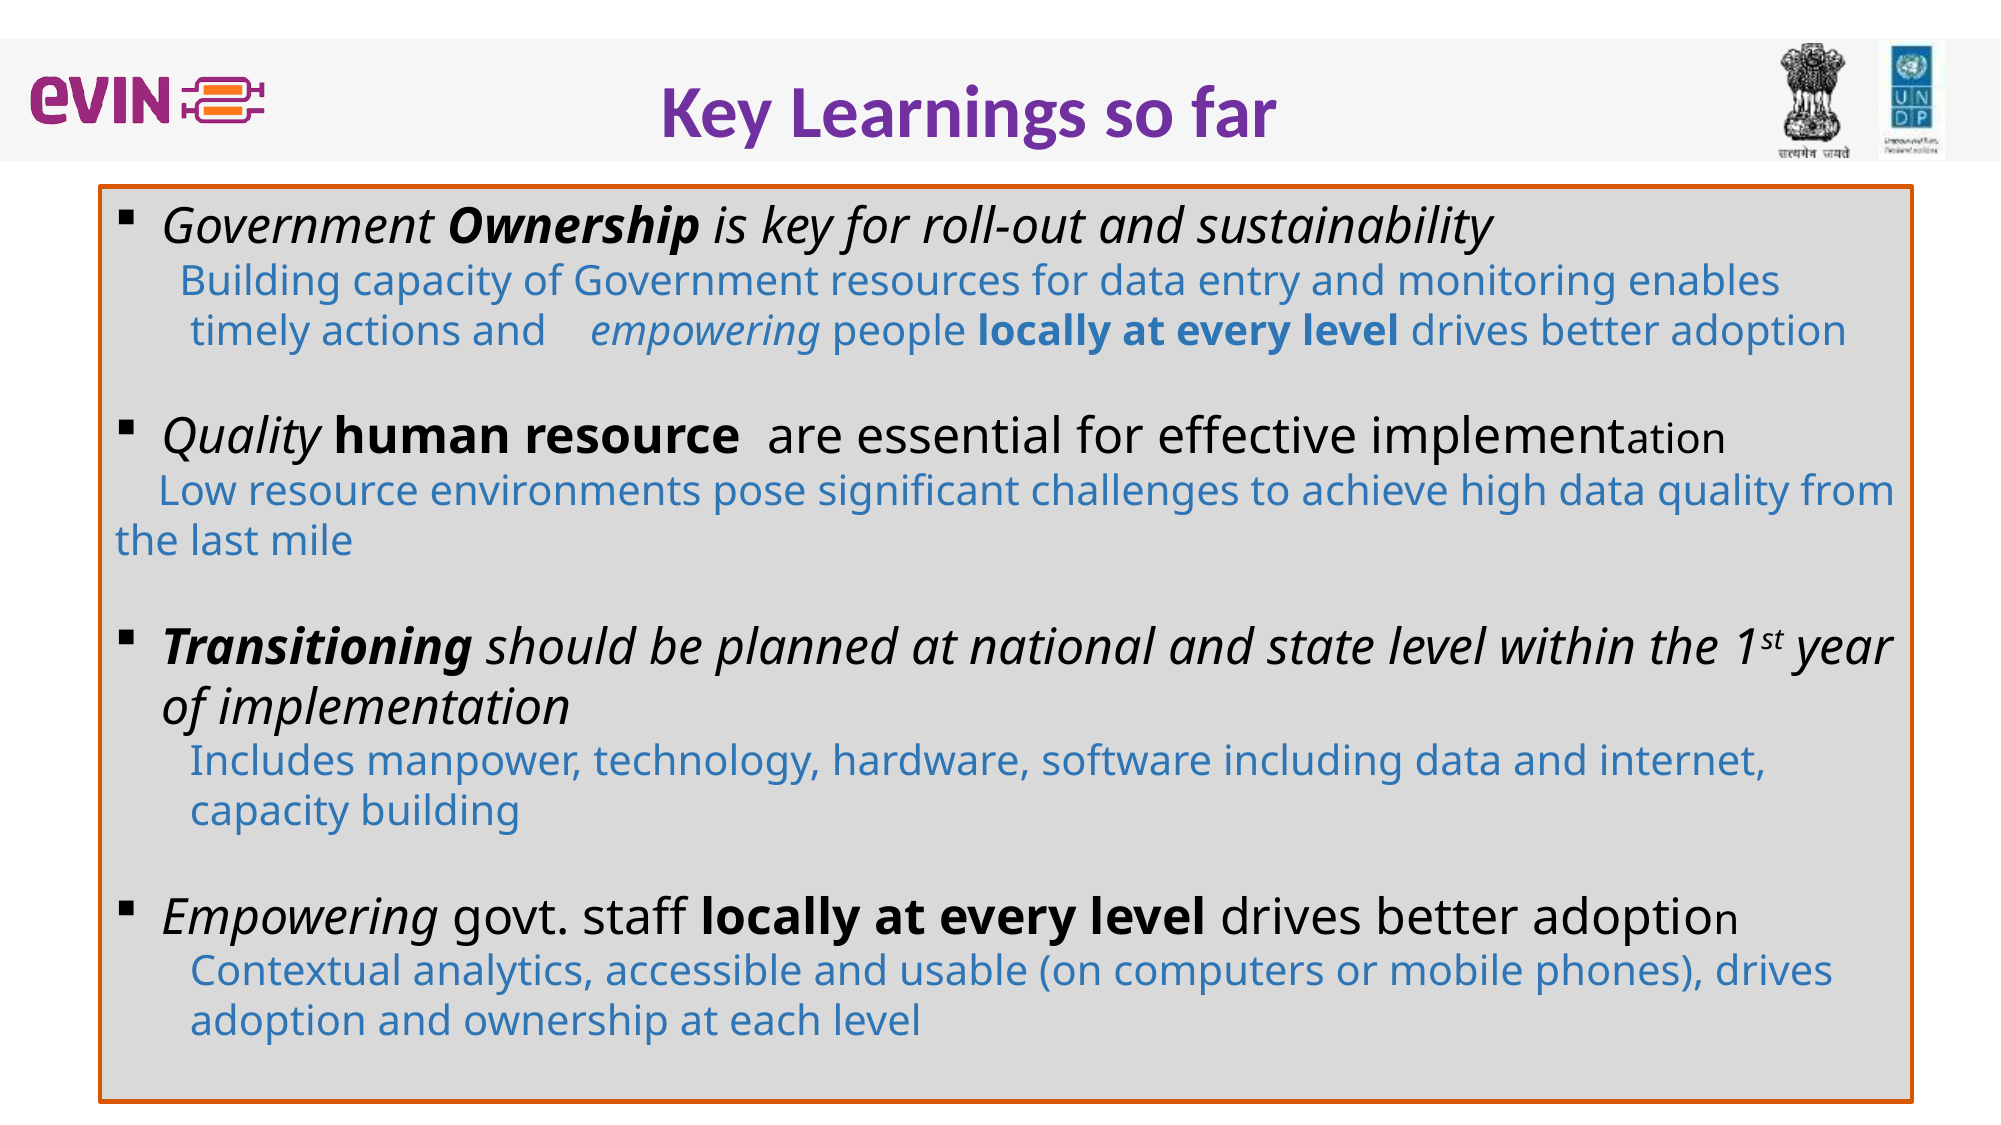

Key Learnings so far
Government Ownership is key for roll-out and sustainability
 Building capacity of Government resources for data entry and monitoring enables timely actions and empowering people locally at every level drives better adoption
Quality human resource are essential for effective implementation
 Low resource environments pose significant challenges to achieve high data quality from the last mile
Transitioning should be planned at national and state level within the 1st year of implementation
Includes manpower, technology, hardware, software including data and internet, capacity building
Empowering govt. staff locally at every level drives better adoption
Contextual analytics, accessible and usable (on computers or mobile phones), drives adoption and ownership at each level